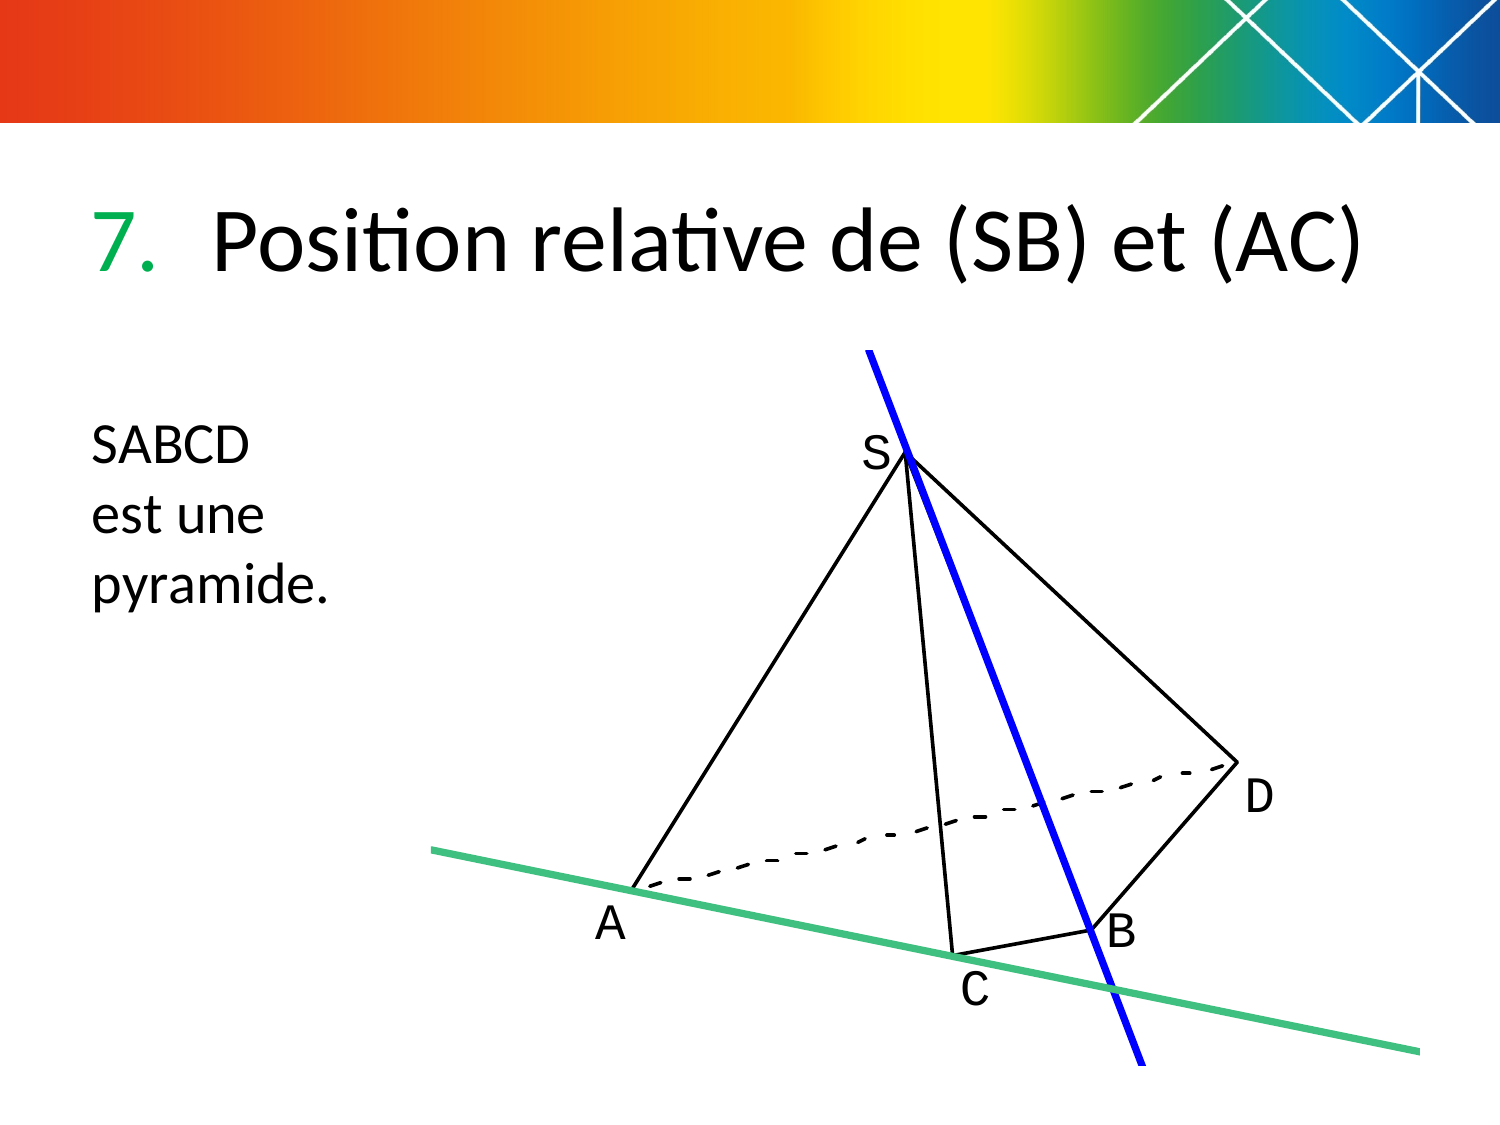

# Position relative de (SB) et (AC)
SABCD
est une pyramide.